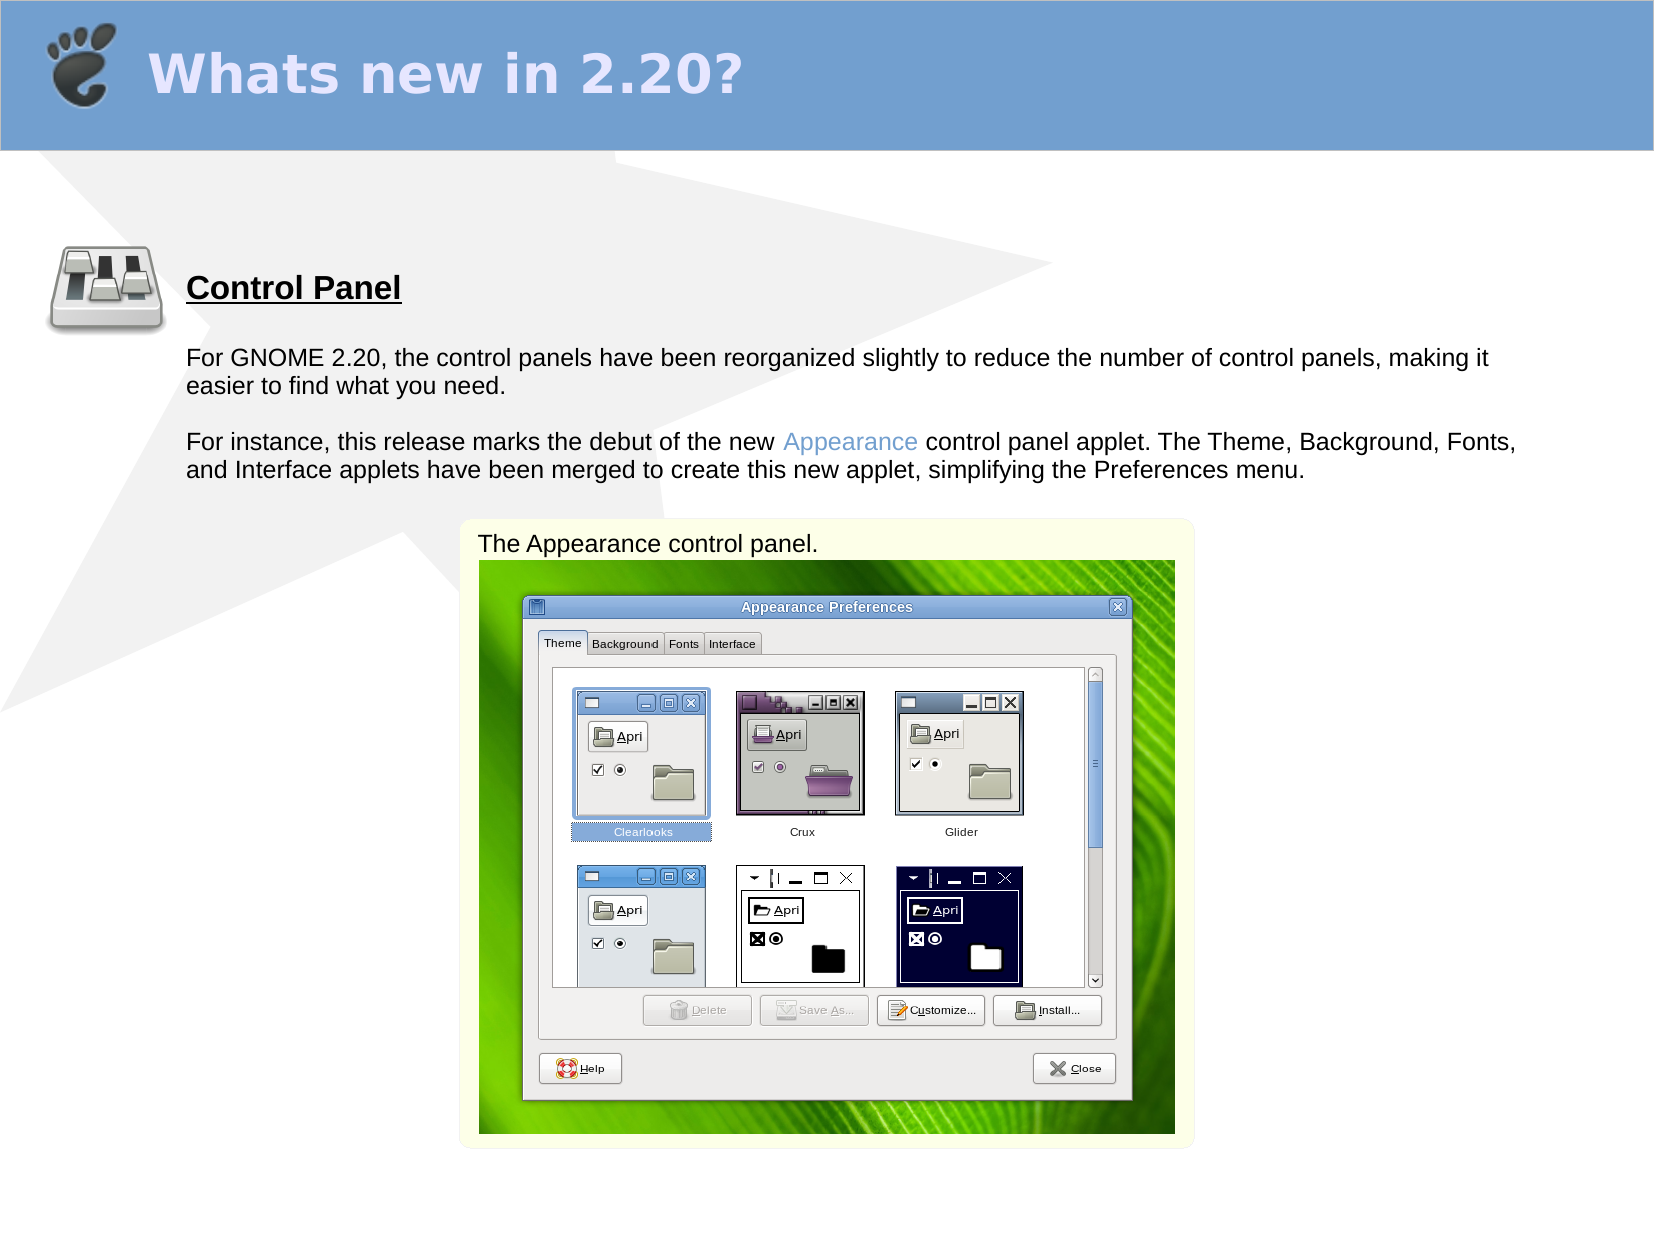

Whats new in 2.20?
#
Control Panel
For GNOME 2.20, the control panels have been reorganized slightly to reduce the number of control panels, making it easier to find what you need.
For instance, this release marks the debut of the new Appearance control panel applet. The Theme, Background, Fonts, and Interface applets have been merged to create this new applet, simplifying the Preferences menu.
The Appearance control panel.